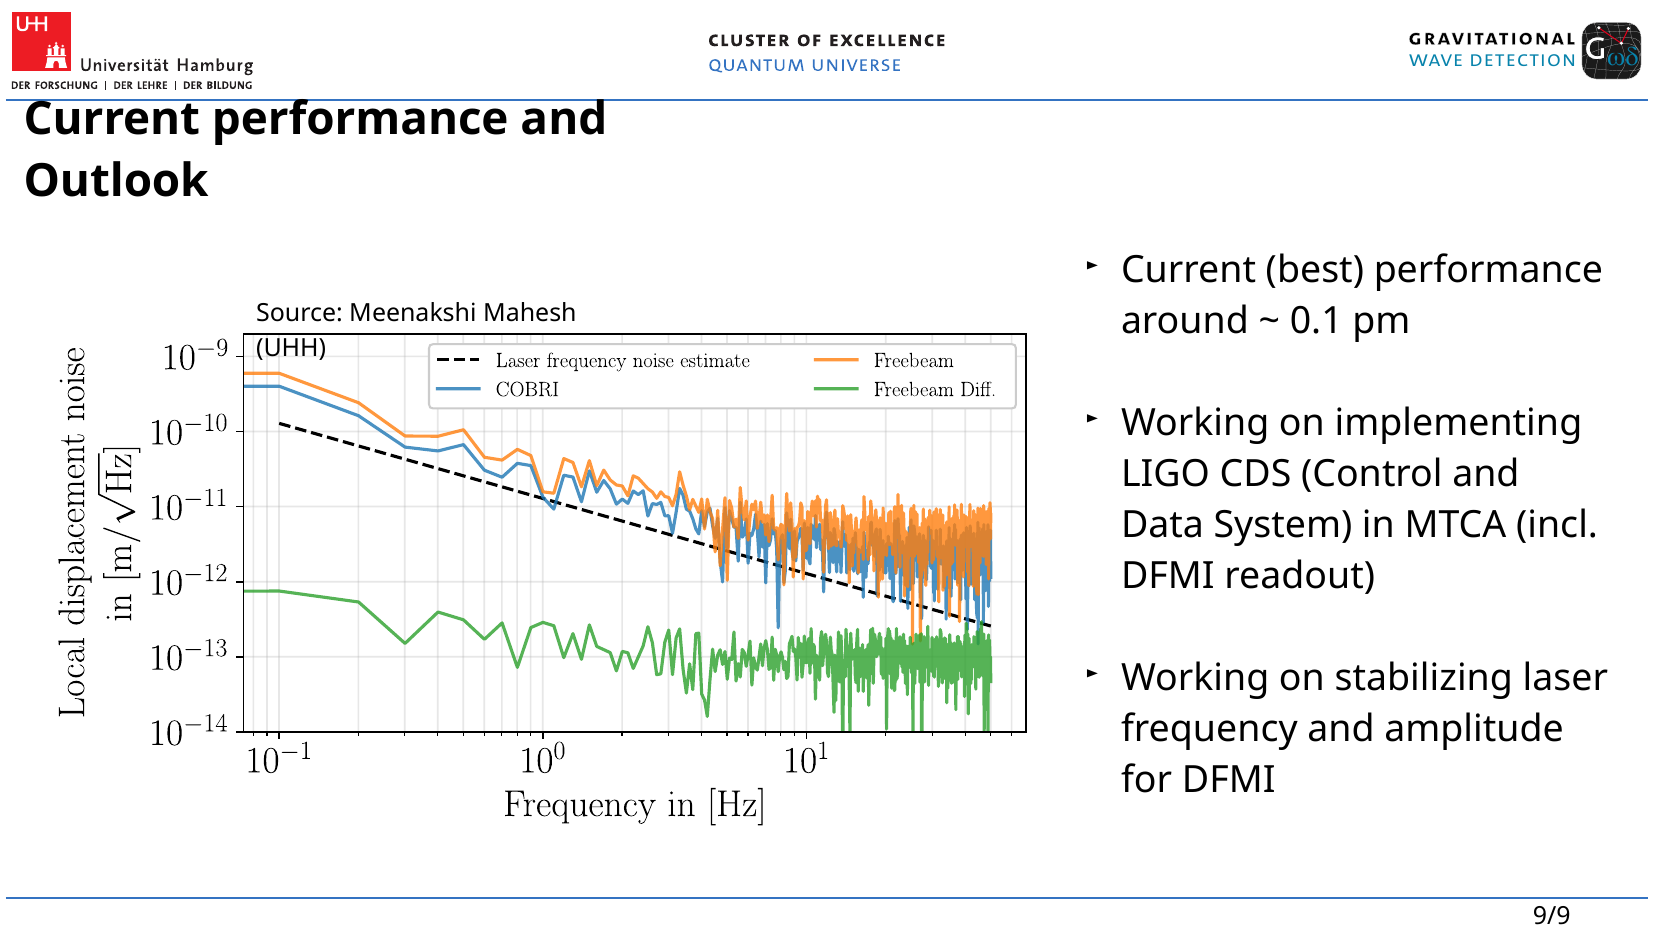

# Current performance and Outlook
Current (best) performance around ~ 0.1 pm
Working on implementing LIGO CDS (Control and Data System) in MTCA (incl. DFMI readout)
Working on stabilizing laser frequency and amplitude for DFMI
Source: Meenakshi Mahesh (UHH)
9